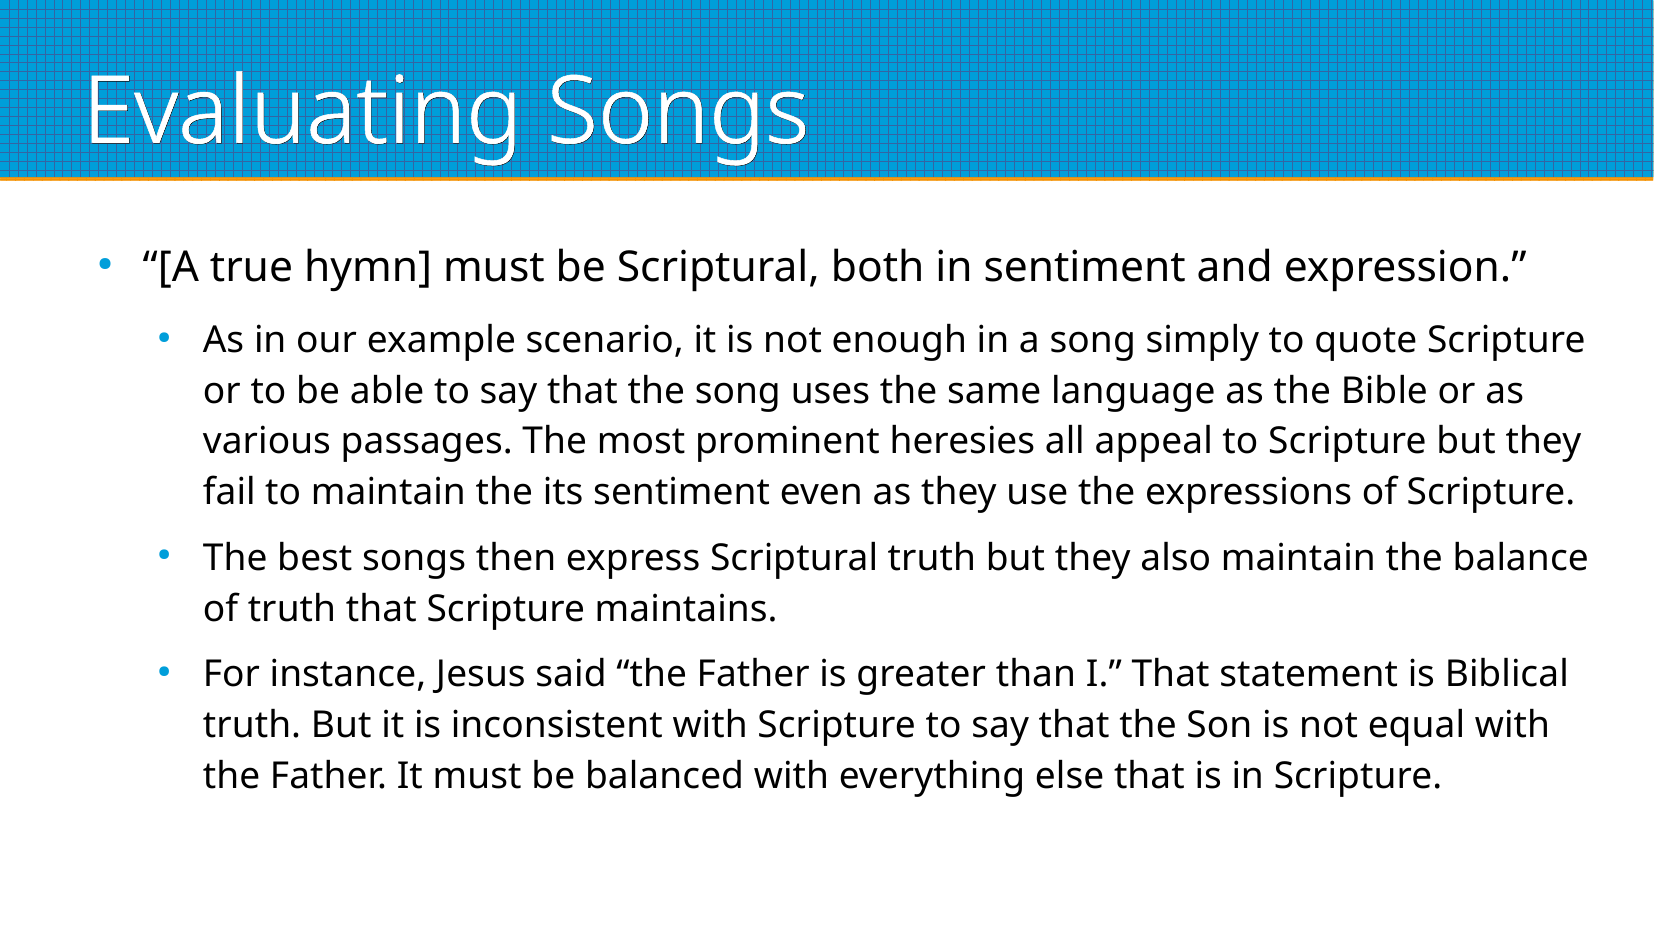

# Evaluating Songs
“[A true hymn] must be Scriptural, both in sentiment and expression.”
As in our example scenario, it is not enough in a song simply to quote Scripture or to be able to say that the song uses the same language as the Bible or as various passages. The most prominent heresies all appeal to Scripture but they fail to maintain the its sentiment even as they use the expressions of Scripture.
The best songs then express Scriptural truth but they also maintain the balance of truth that Scripture maintains.
For instance, Jesus said “the Father is greater than I.” That statement is Biblical truth. But it is inconsistent with Scripture to say that the Son is not equal with the Father. It must be balanced with everything else that is in Scripture.